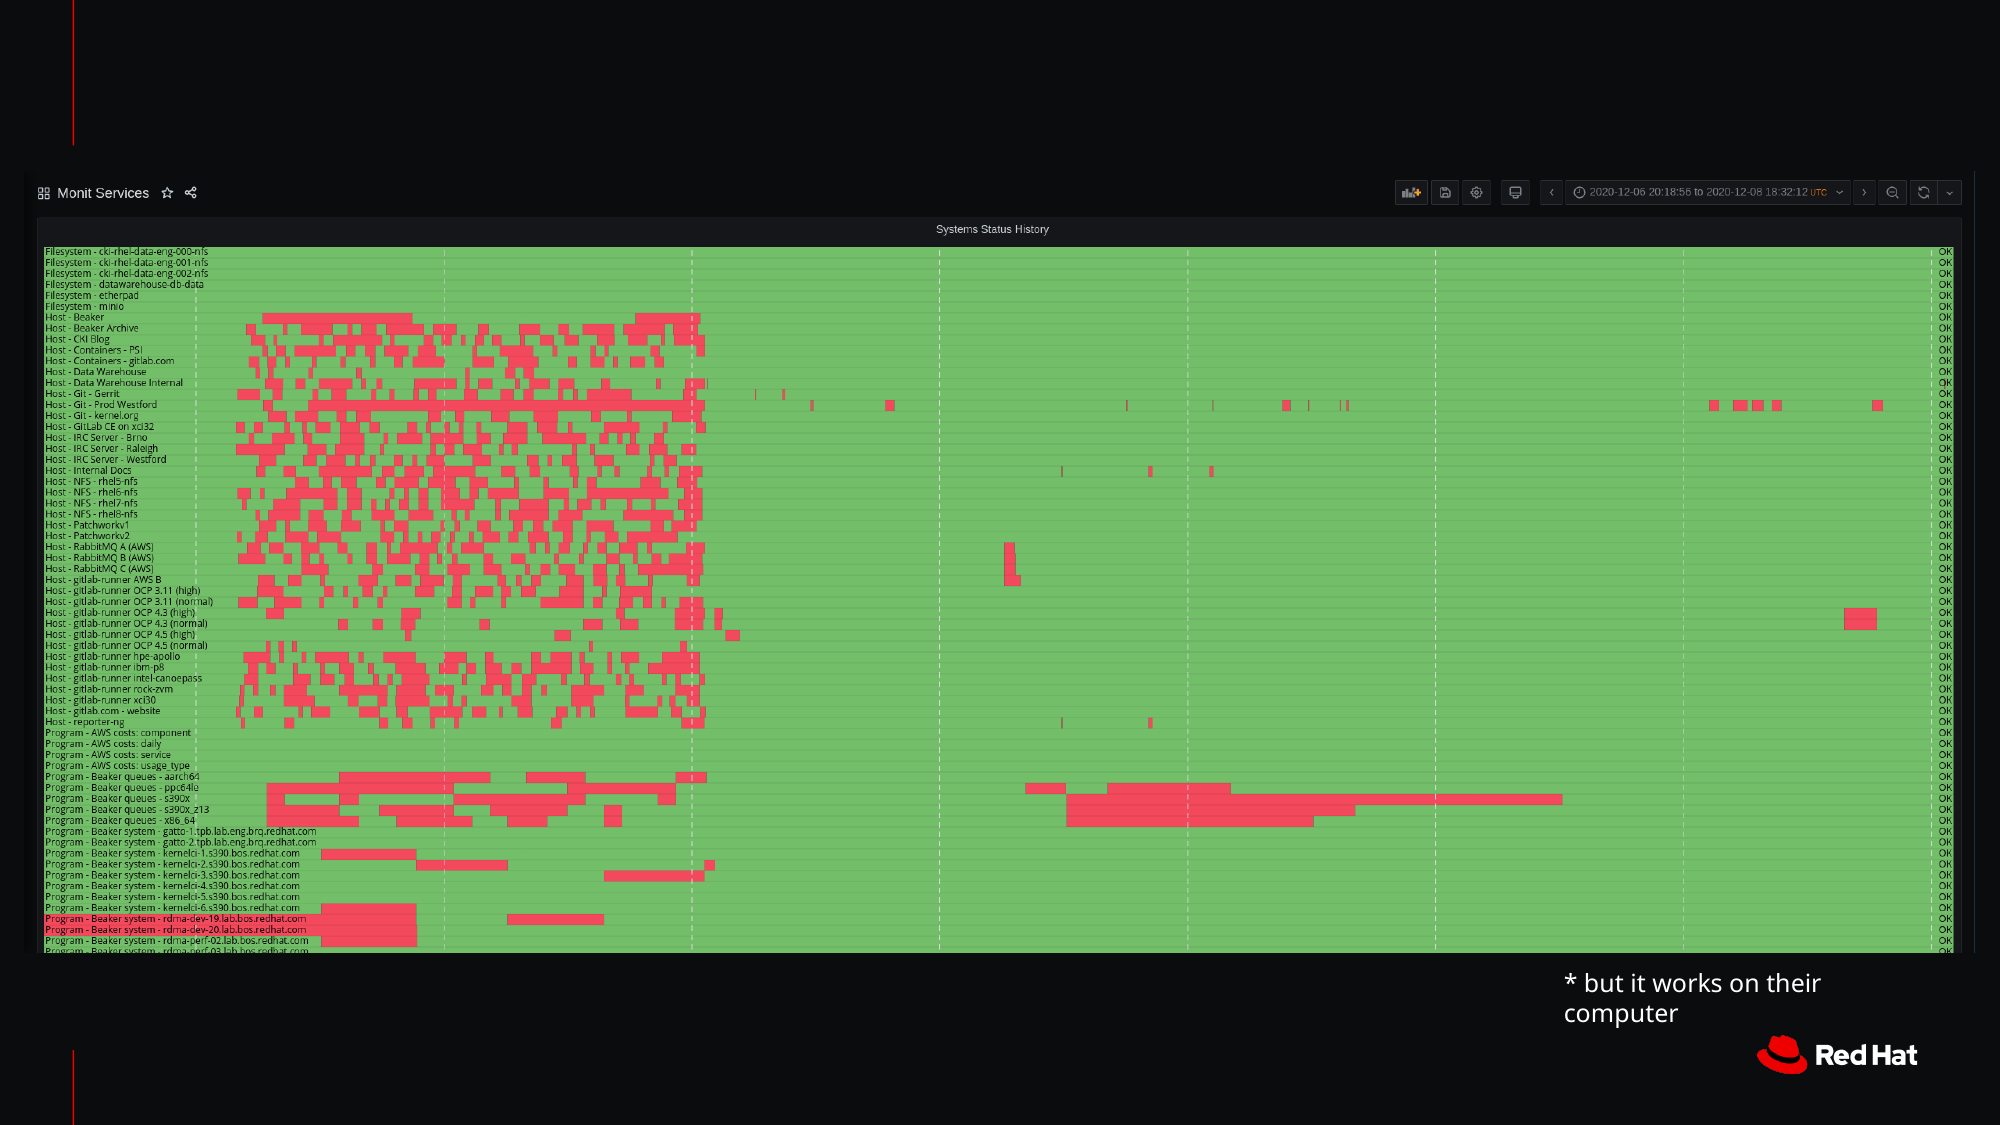

* but it works on their computer